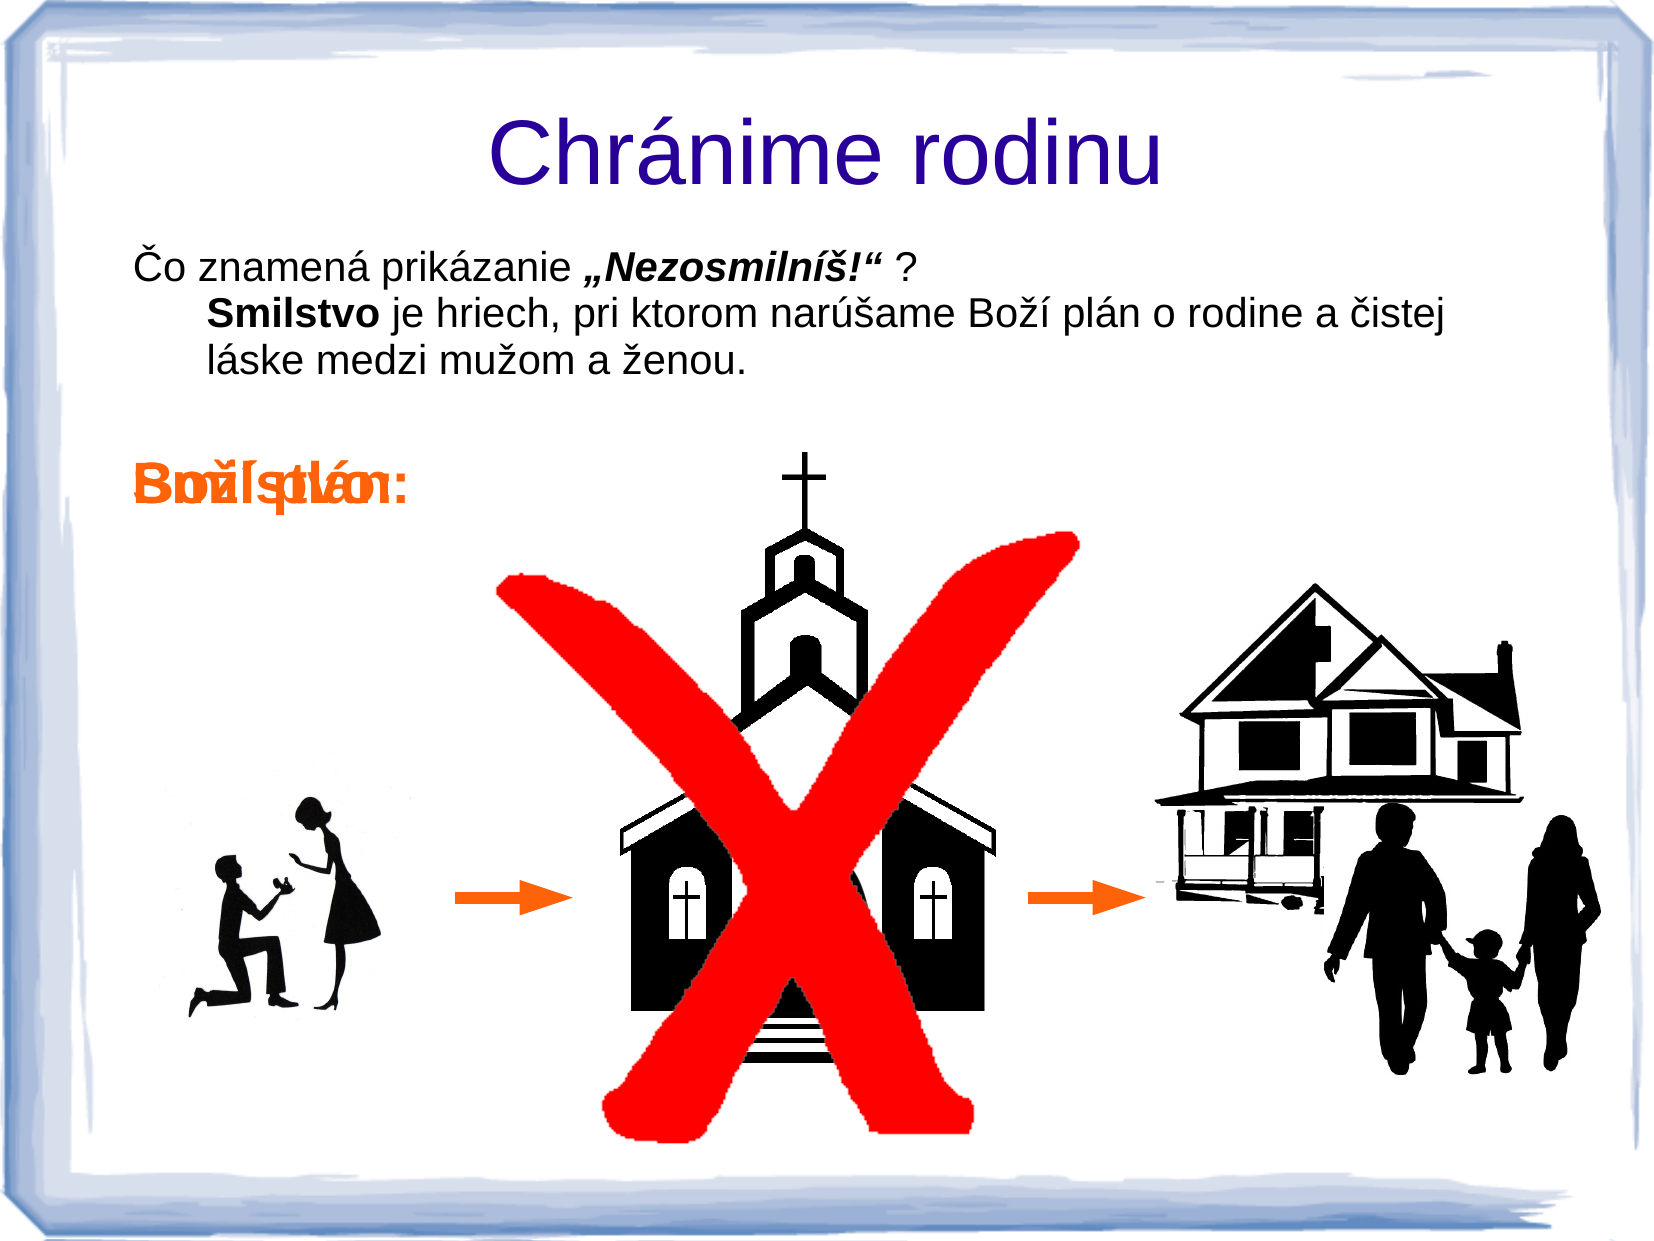

# Chránime rodinu
Čo znamená prikázanie „Nezosmilníš!“ ?
	Smilstvo je hriech, pri ktorom narúšame Boží plán o rodine a čistej 			láske medzi mužom a ženou.
Boží plán:
Smilstvo: